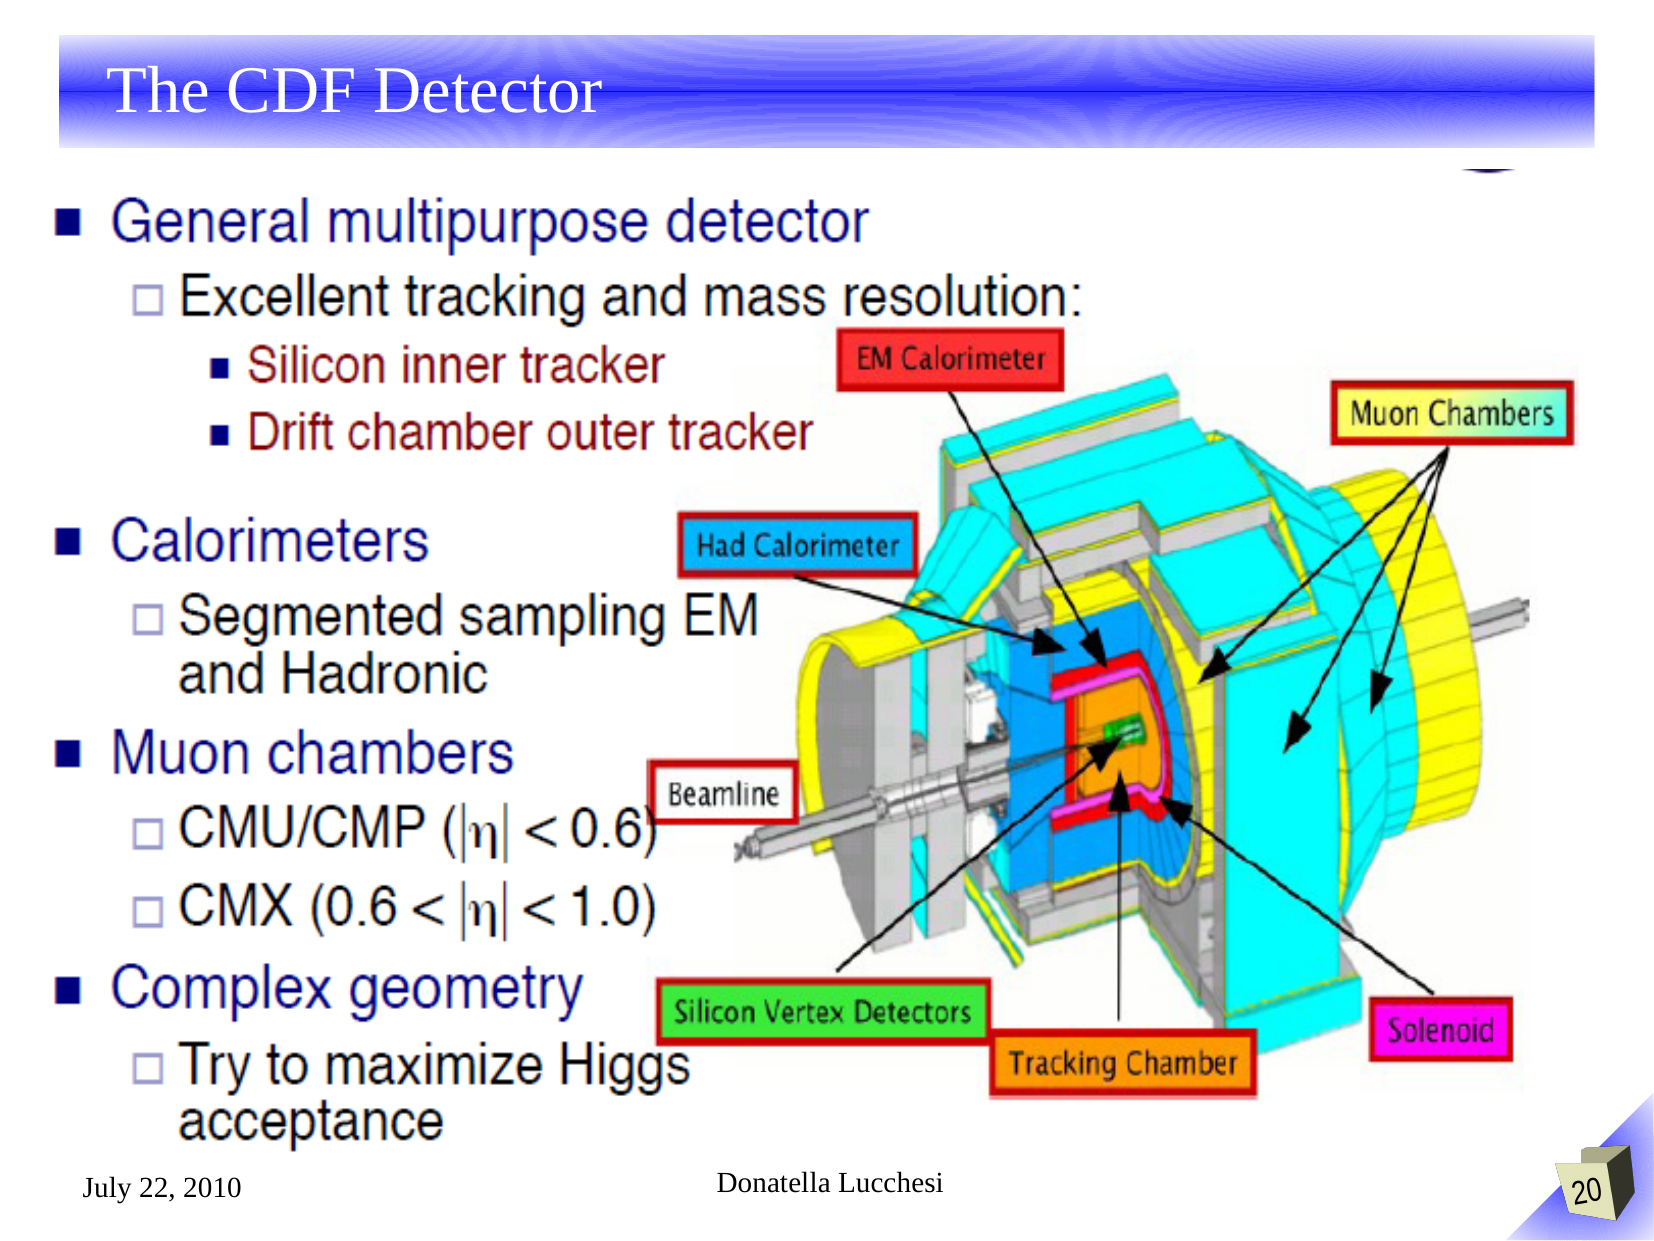

The CDF Detector
Donatella Lucchesi
July 22, 2010